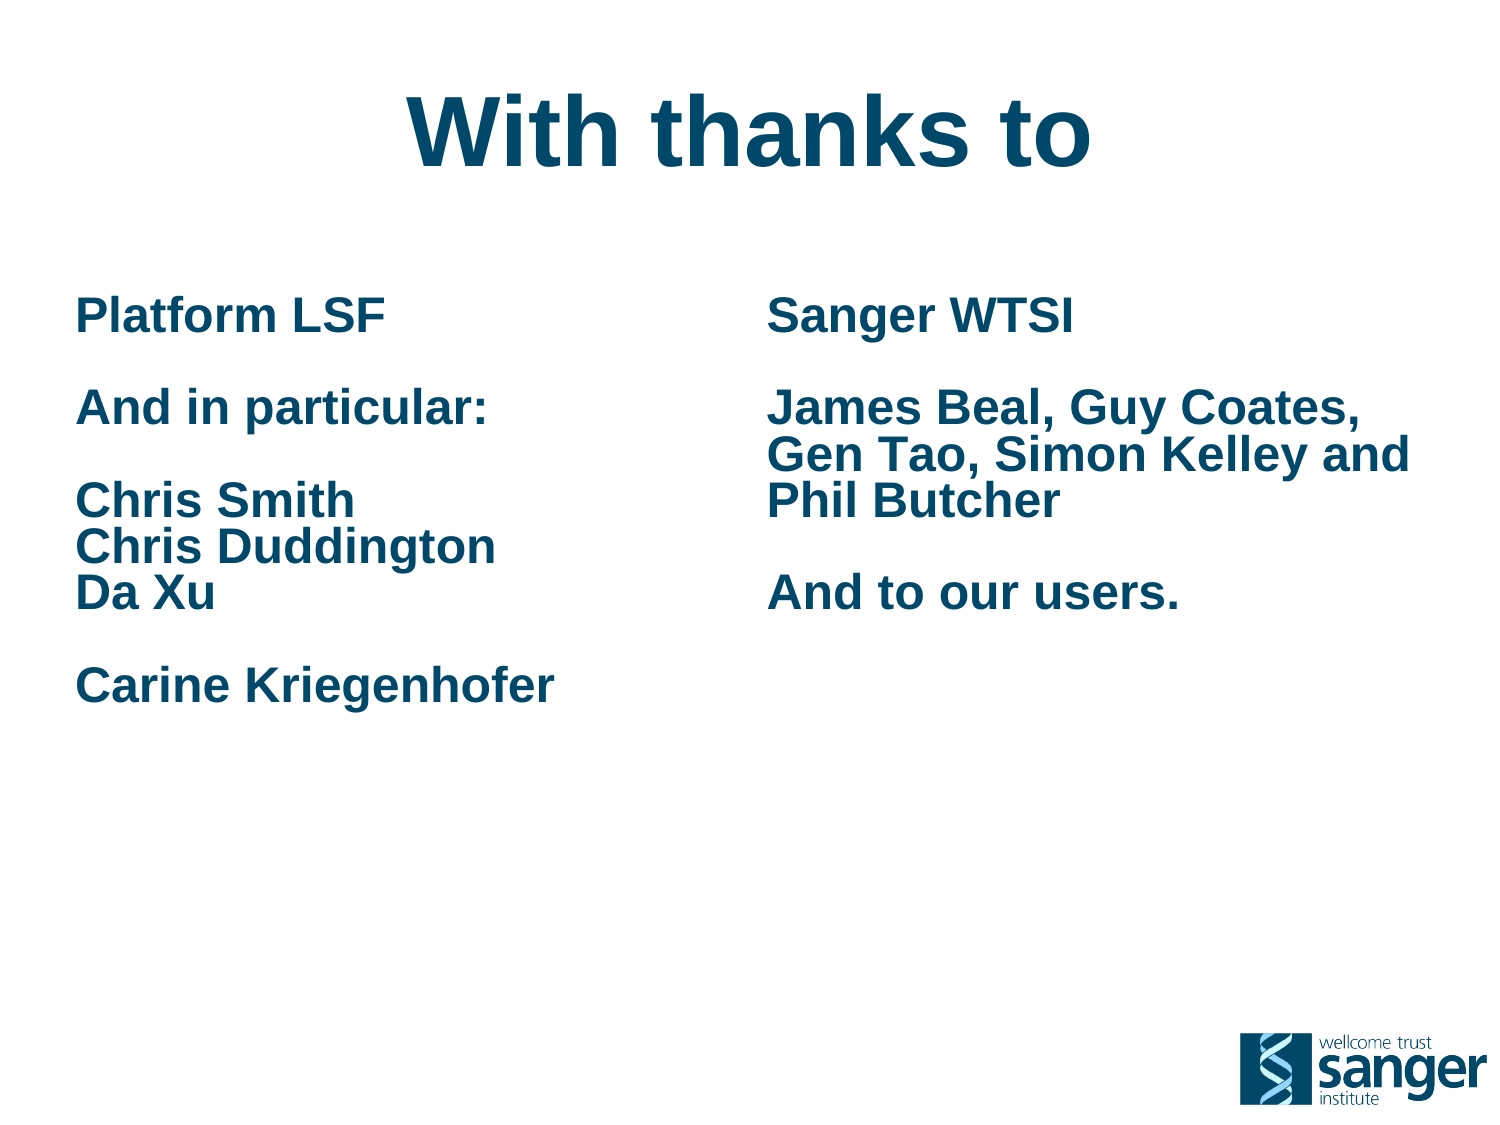

# With thanks to
Platform LSF
And in particular:
Chris Smith
Chris Duddington
Da Xu
Carine Kriegenhofer
Sanger WTSI
James Beal, Guy Coates, Gen Tao, Simon Kelley and Phil Butcher
And to our users.